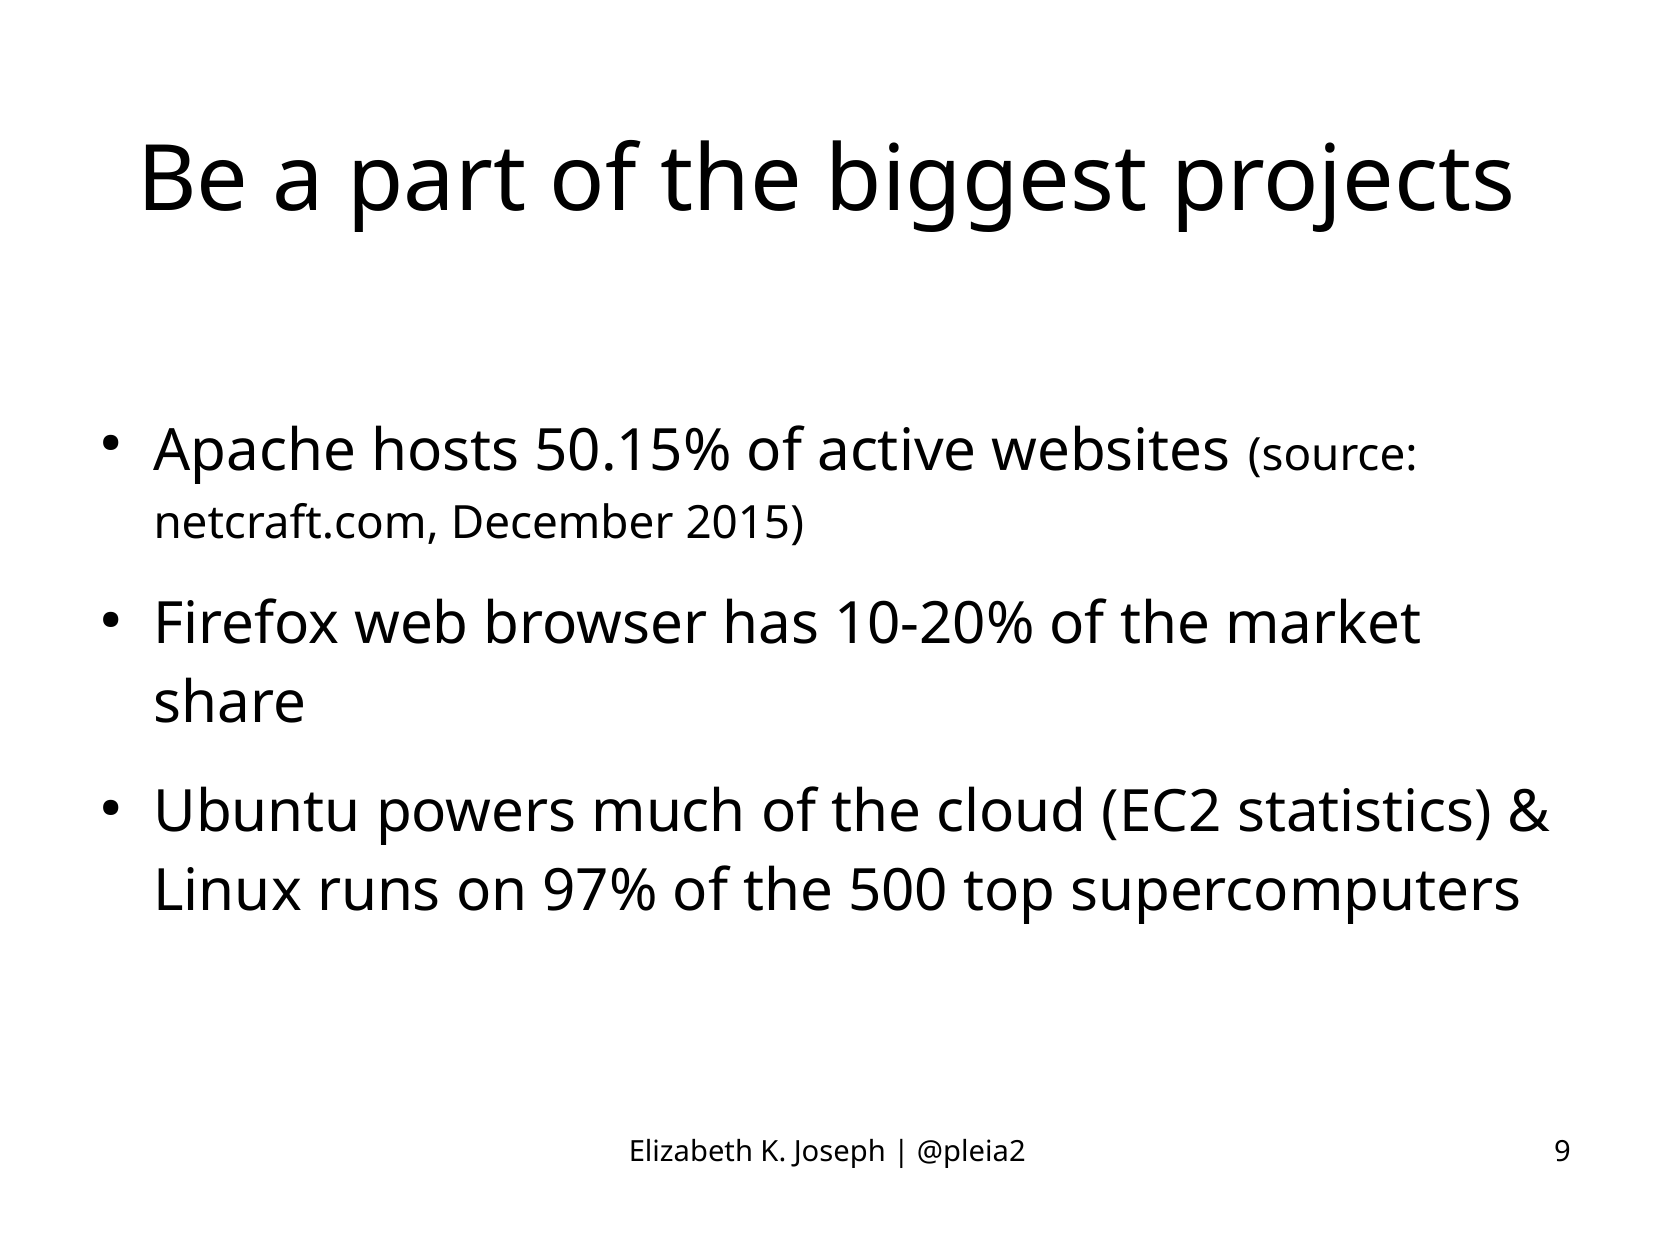

# Be a part of the biggest projects
Apache hosts 50.15% of active websites (source: netcraft.com, December 2015)
Firefox web browser has 10-20% of the market share
Ubuntu powers much of the cloud (EC2 statistics) & Linux runs on 97% of the 500 top supercomputers
Elizabeth K. Joseph | @pleia2
9